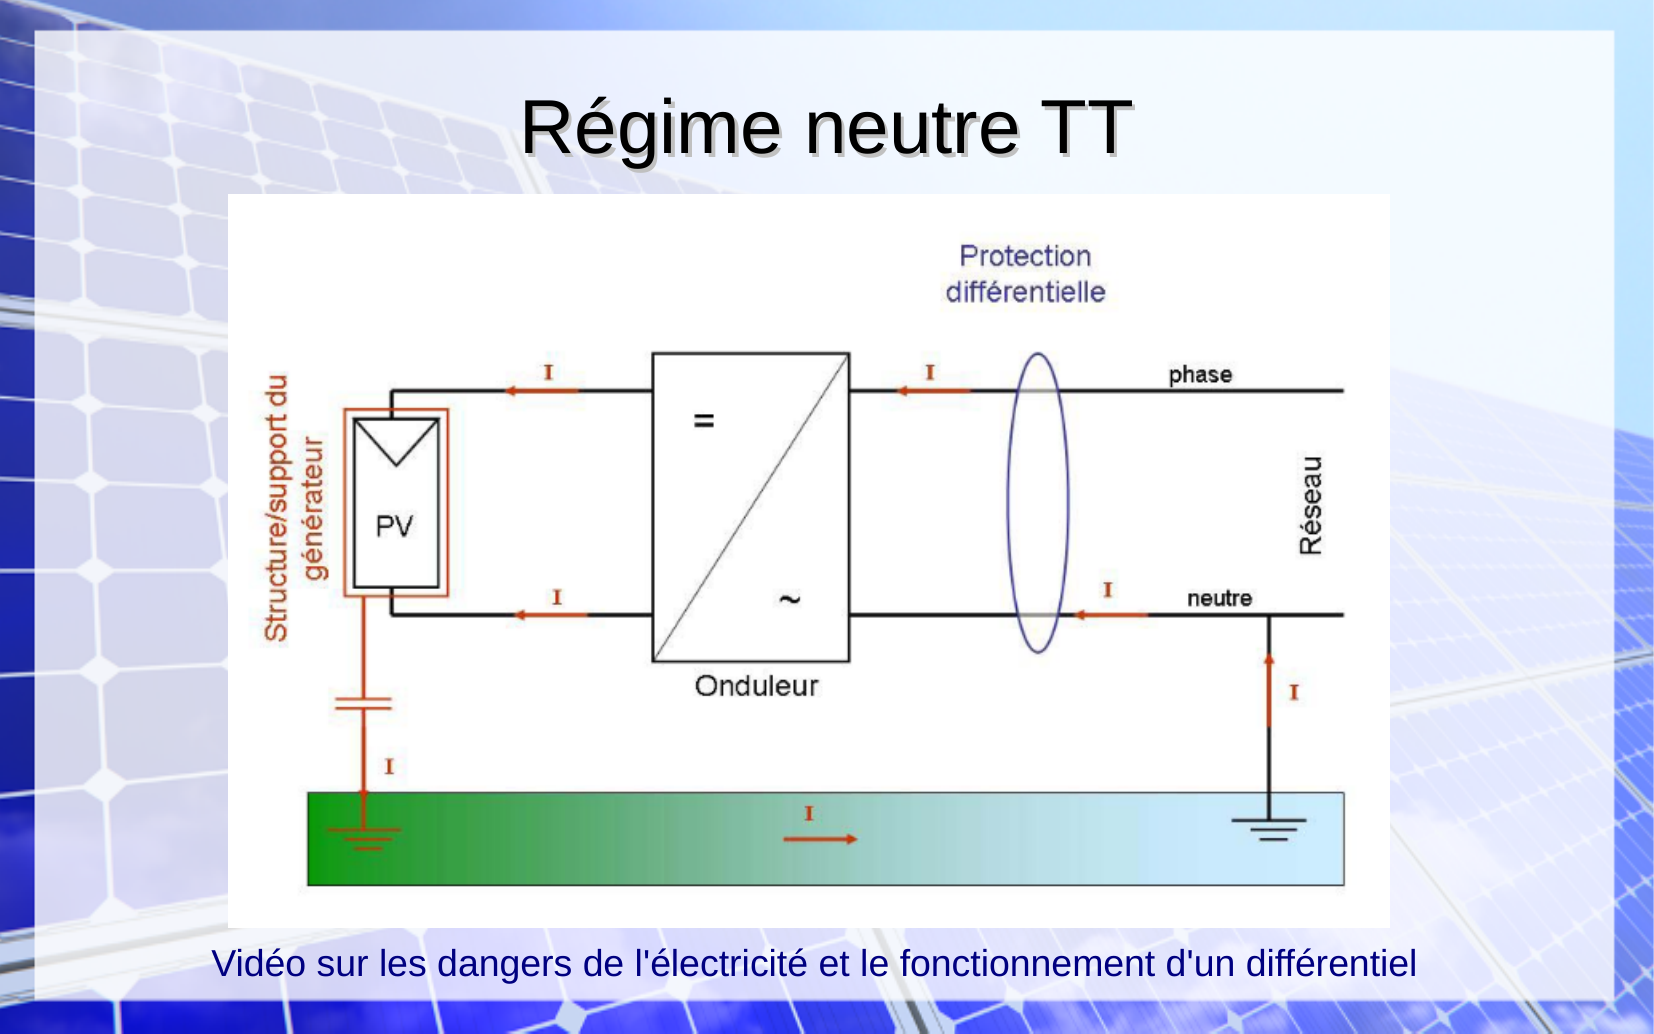

# Régime neutre TT
Vidéo sur les dangers de l'électricité et le fonctionnement d'un différentiel